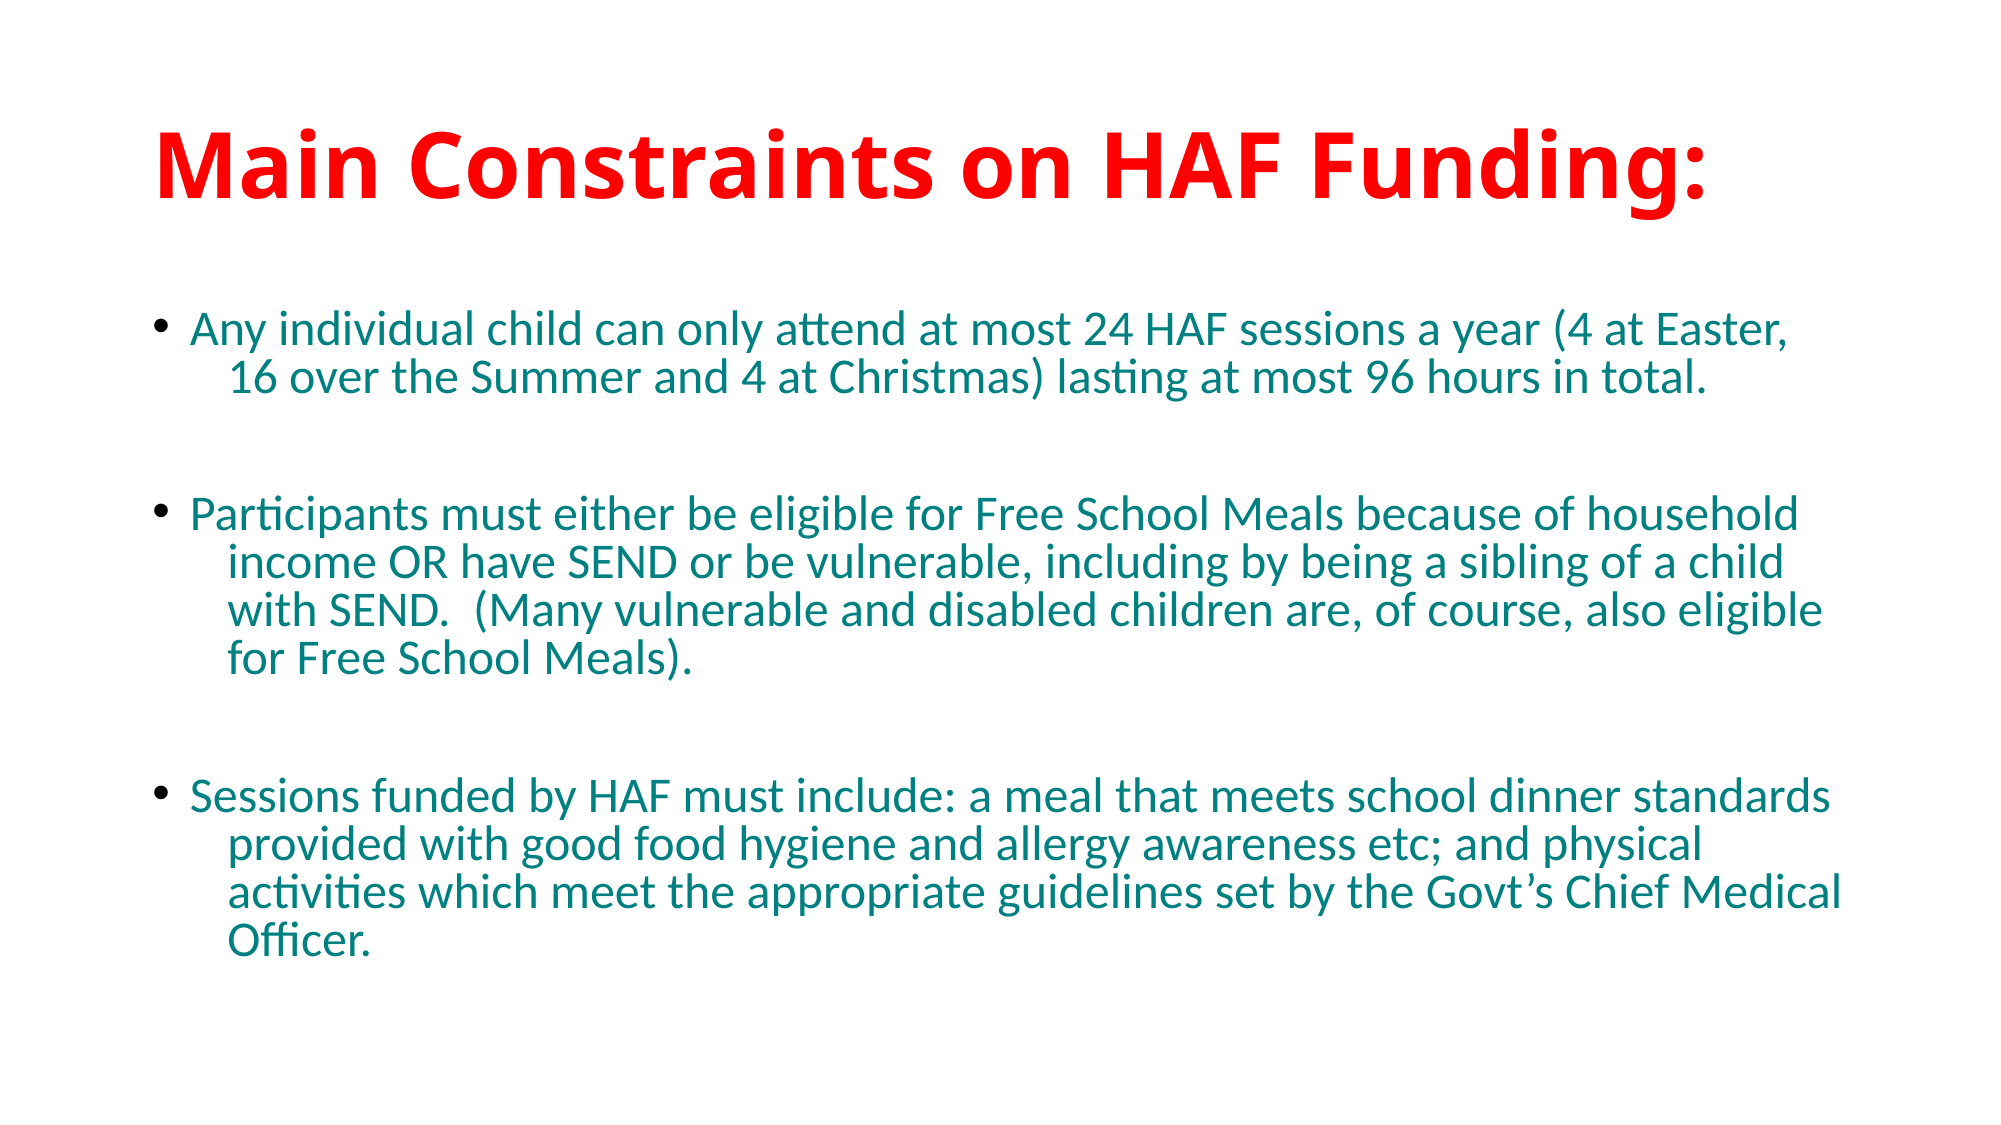

# Main Constraints on HAF Funding:
Any individual child can only attend at most 24 HAF sessions a year (4 at Easter, 16 over the Summer and 4 at Christmas) lasting at most 96 hours in total.
Participants must either be eligible for Free School Meals because of household income OR have SEND or be vulnerable, including by being a sibling of a child with SEND. (Many vulnerable and disabled children are, of course, also eligible for Free School Meals).
Sessions funded by HAF must include: a meal that meets school dinner standards provided with good food hygiene and allergy awareness etc; and physical activities which meet the appropriate guidelines set by the Govt’s Chief Medical Officer.